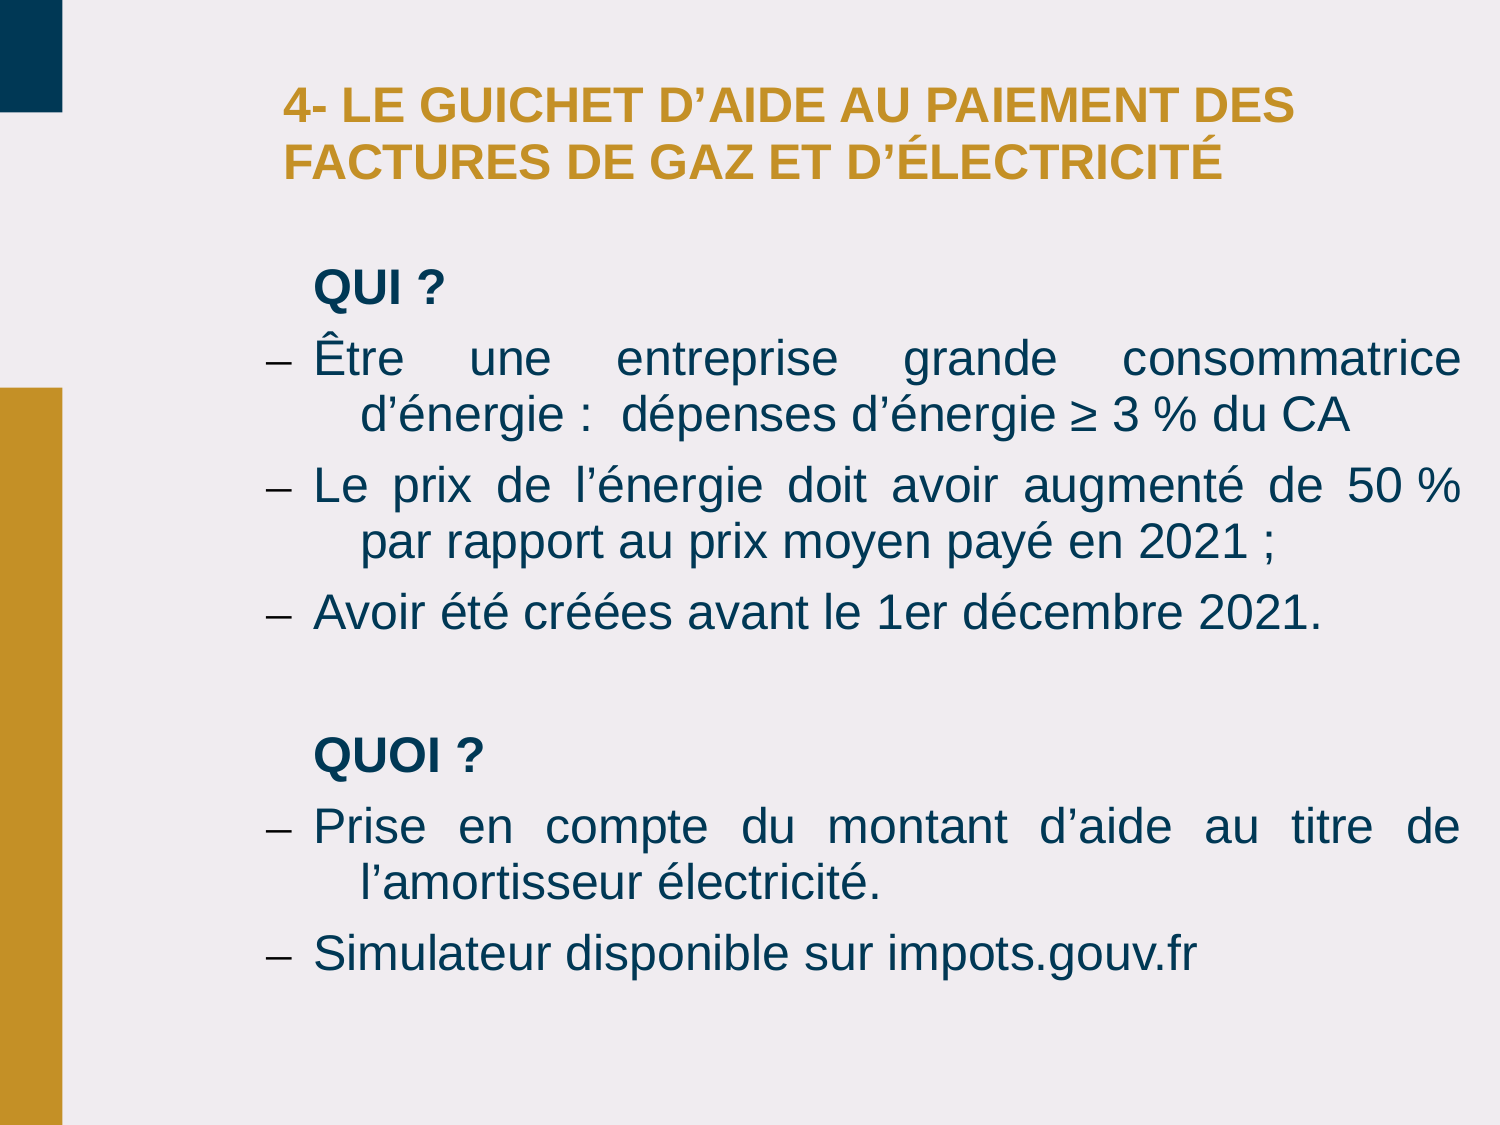

# 4- LE GUICHET D’AIDE AU PAIEMENT DES FACTURES DE GAZ ET D’ÉLECTRICITÉ
QUI ?
Être une entreprise grande consommatrice d’énergie : dépenses d’énergie ≥ 3 % du CA
Le prix de l’énergie doit avoir augmenté de 50 % par rapport au prix moyen payé en 2021 ;
Avoir été créées avant le 1er décembre 2021.
QUOI ?
Prise en compte du montant d’aide au titre de l’amortisseur électricité.
Simulateur disponible sur impots.gouv.fr